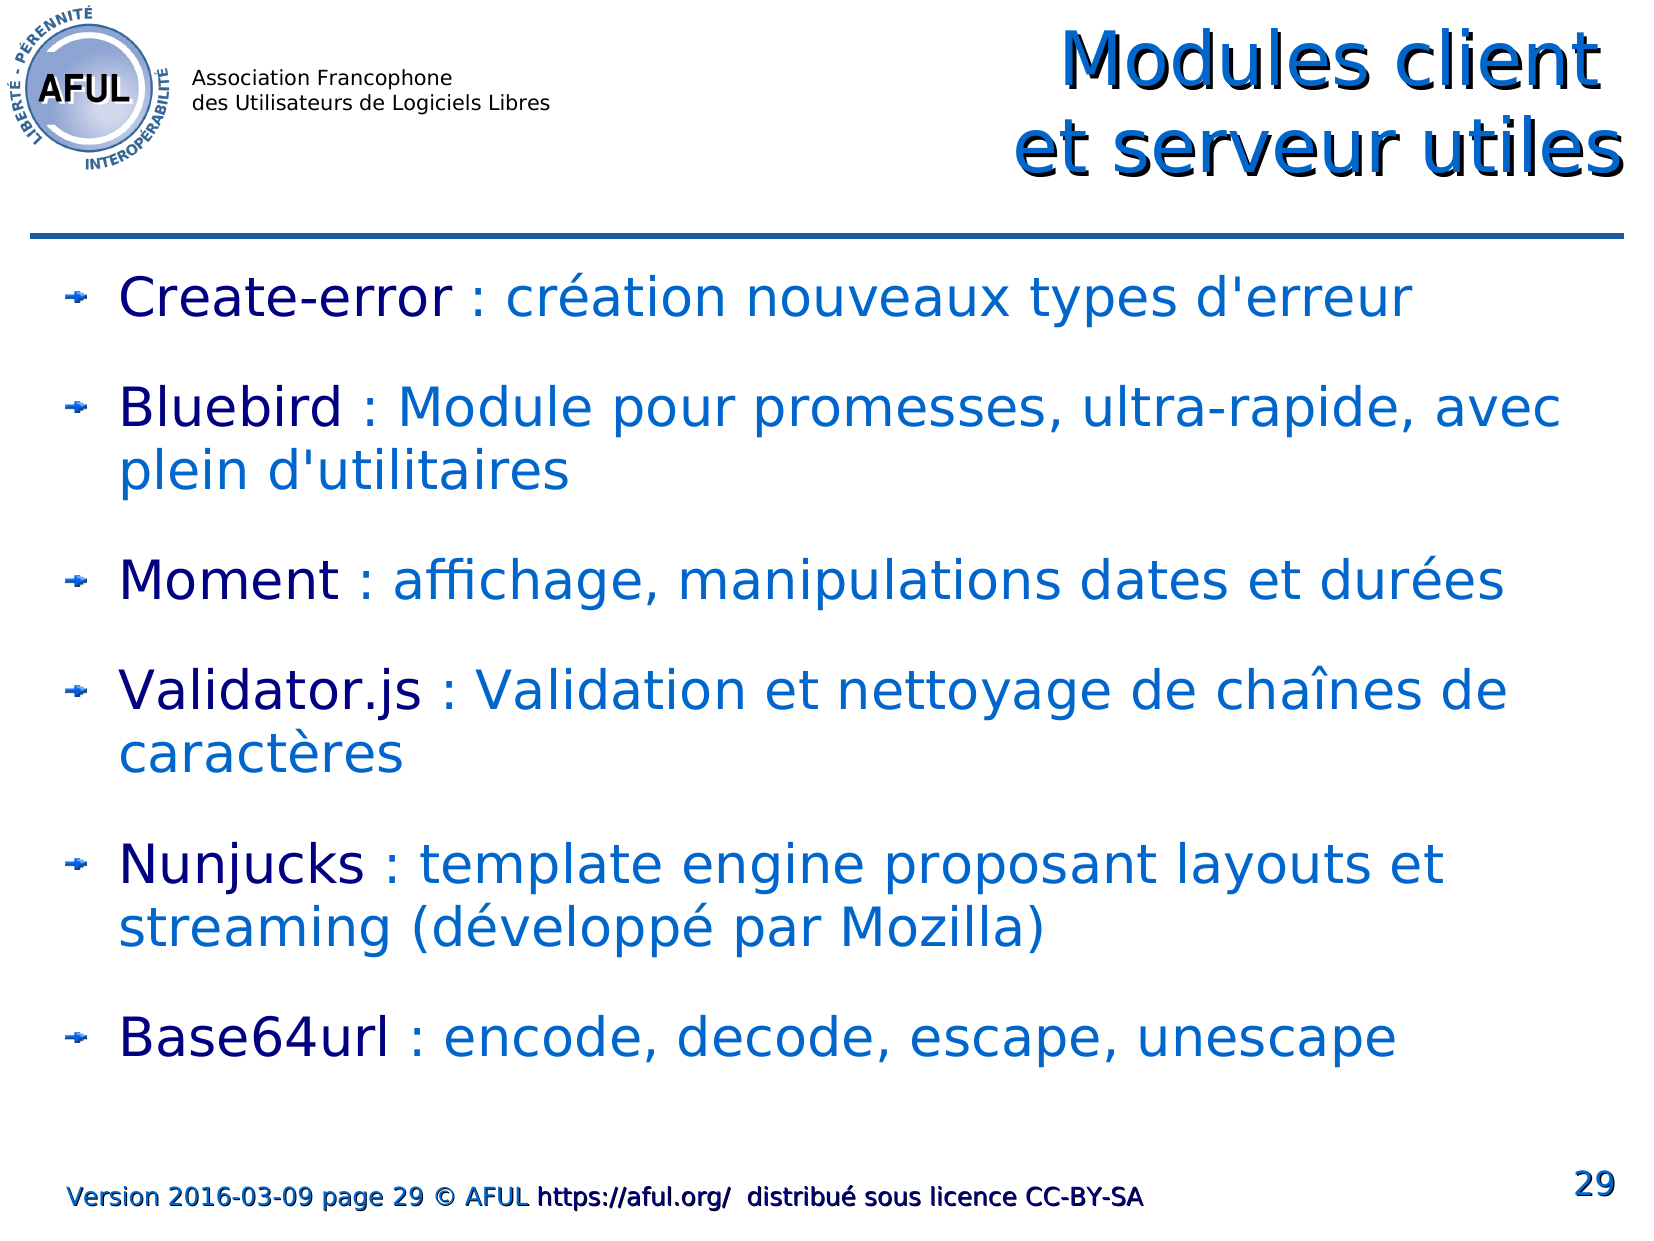

# Modules client et serveur utiles
Create-error : création nouveaux types d'erreur
Bluebird : Module pour promesses, ultra-rapide, avec plein d'utilitaires
Moment : affichage, manipulations dates et durées
Validator.js : Validation et nettoyage de chaînes de caractères
Nunjucks : template engine proposant layouts et streaming (développé par Mozilla)
Base64url : encode, decode, escape, unescape